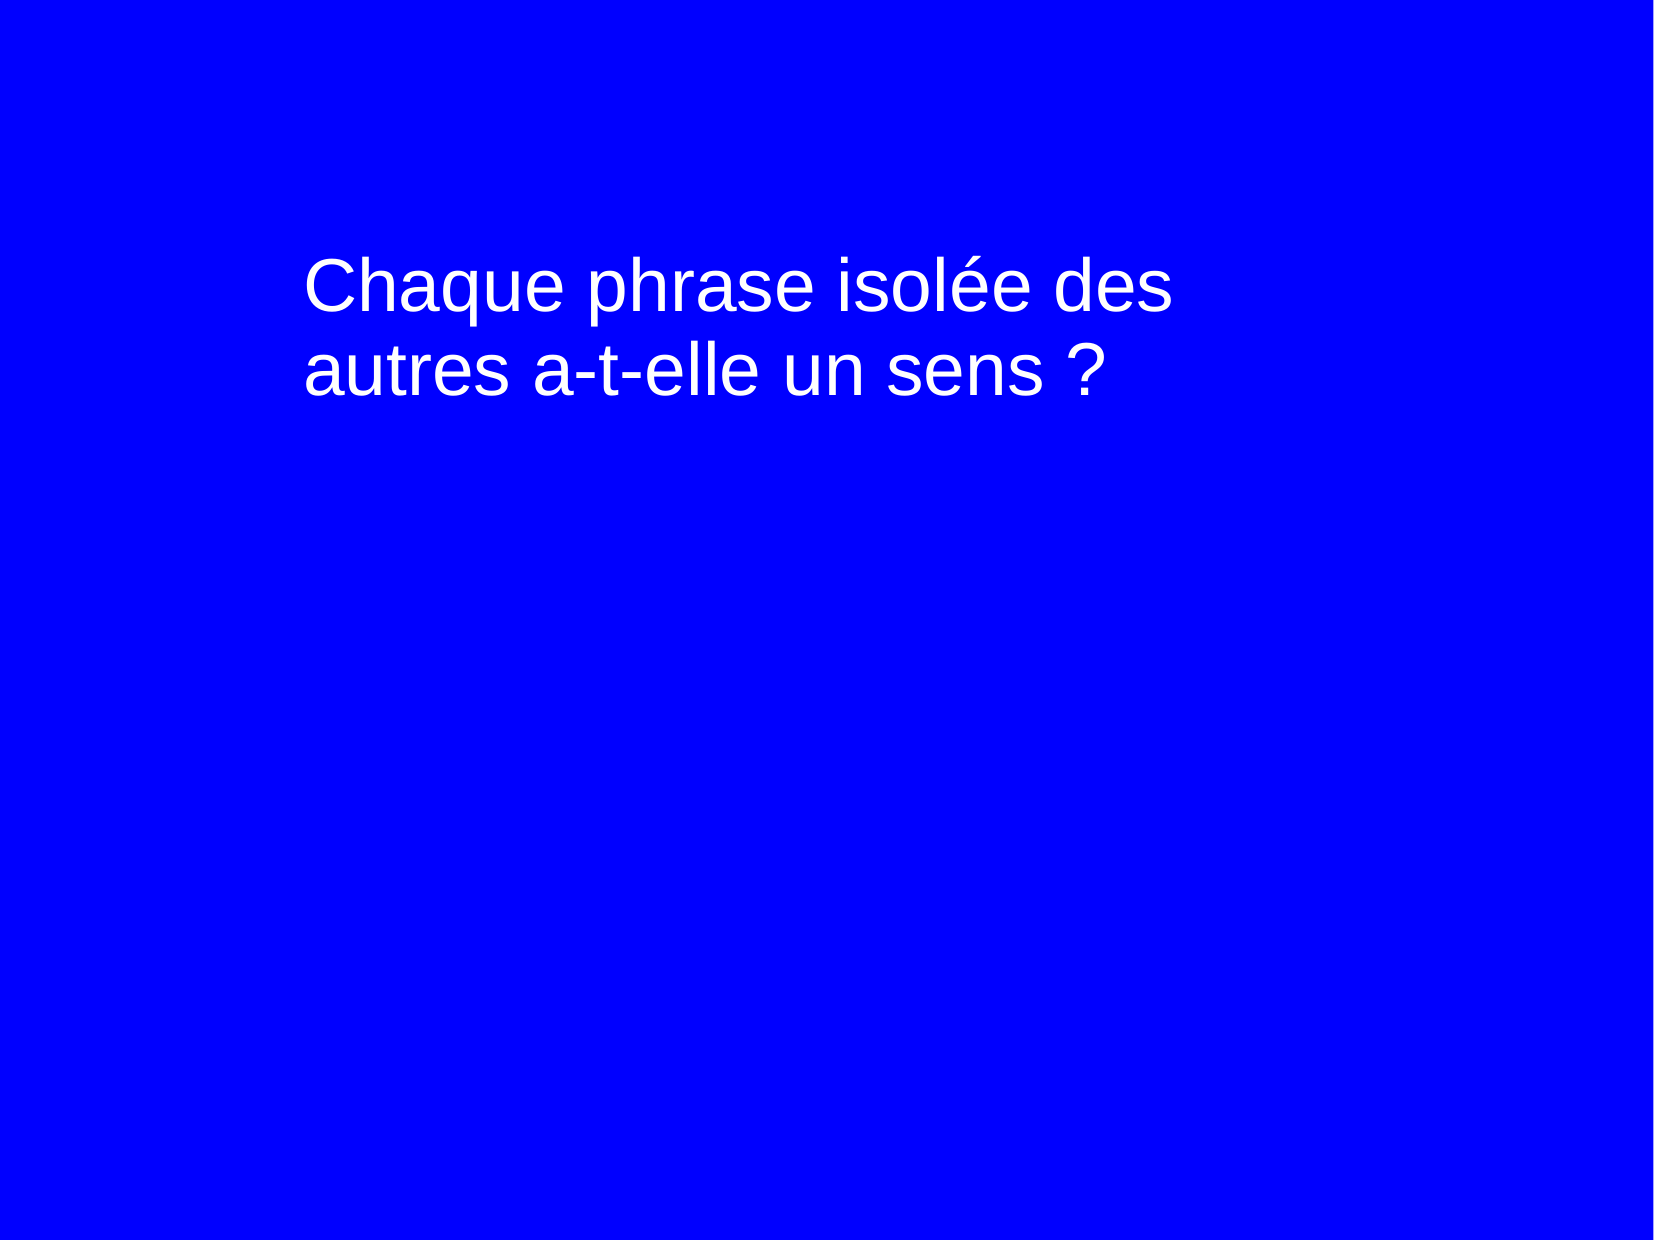

Chaque phrase isolée des autres a-t-elle un sens ?